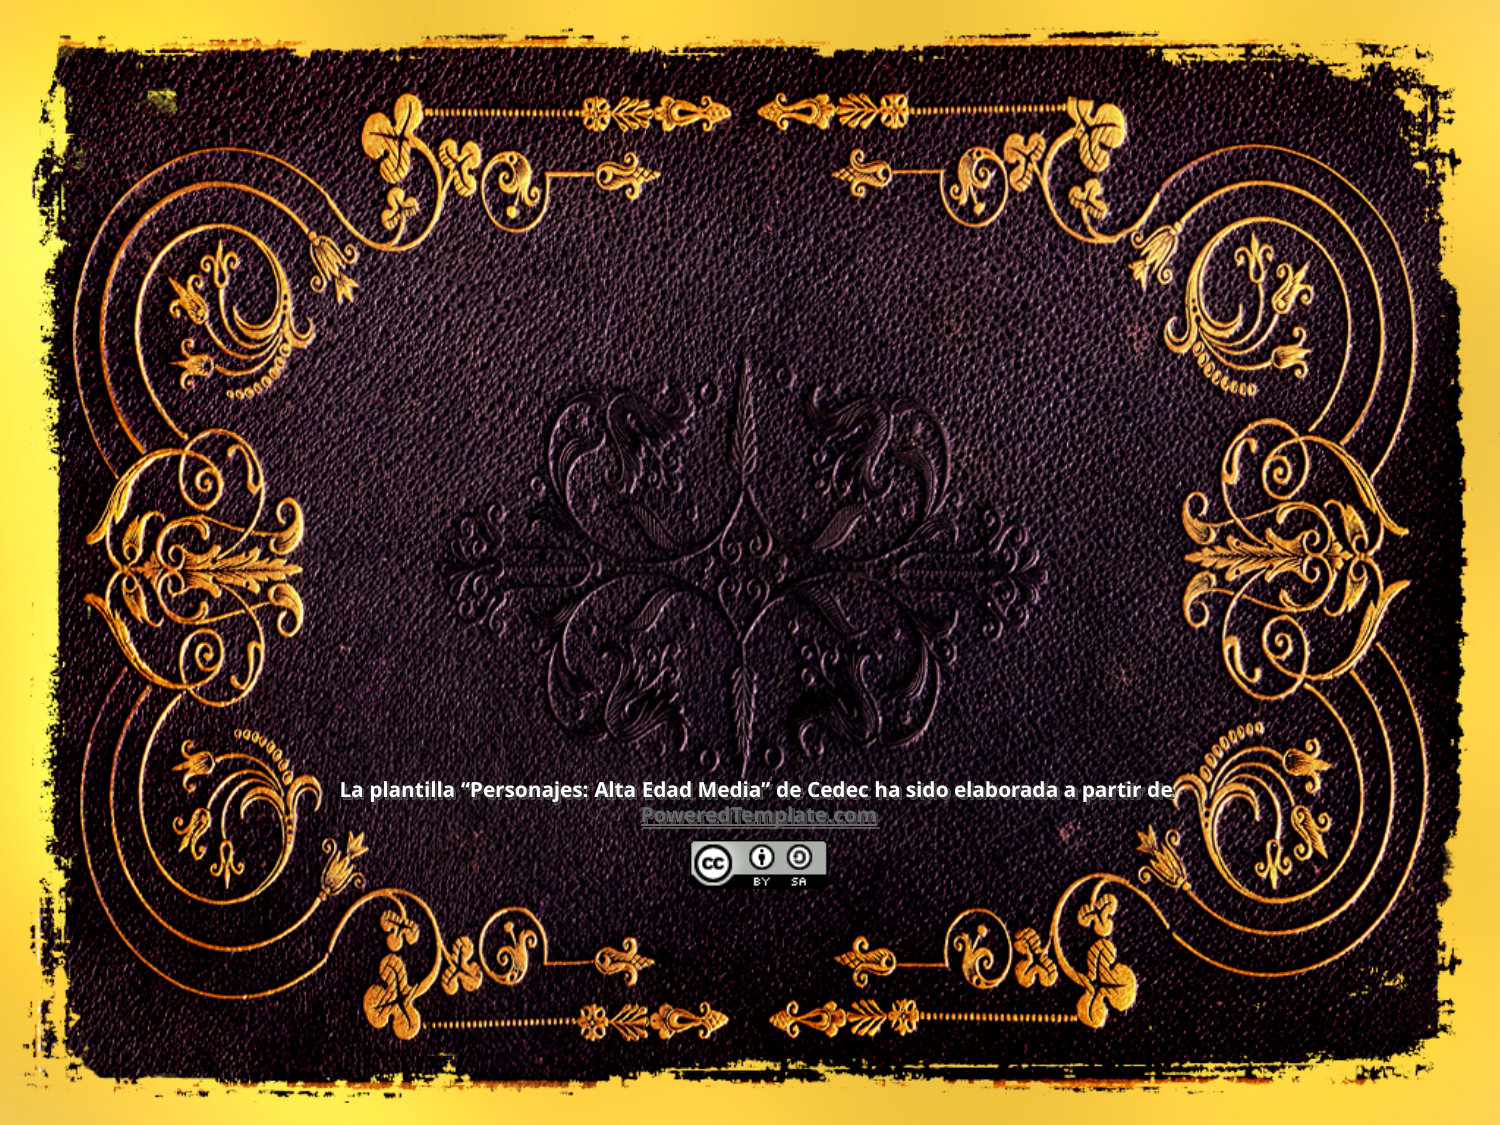

# La plantilla “Personajes: Alta Edad Media” de Cedec ha sido elaborada a partir de PoweredTemplate.com